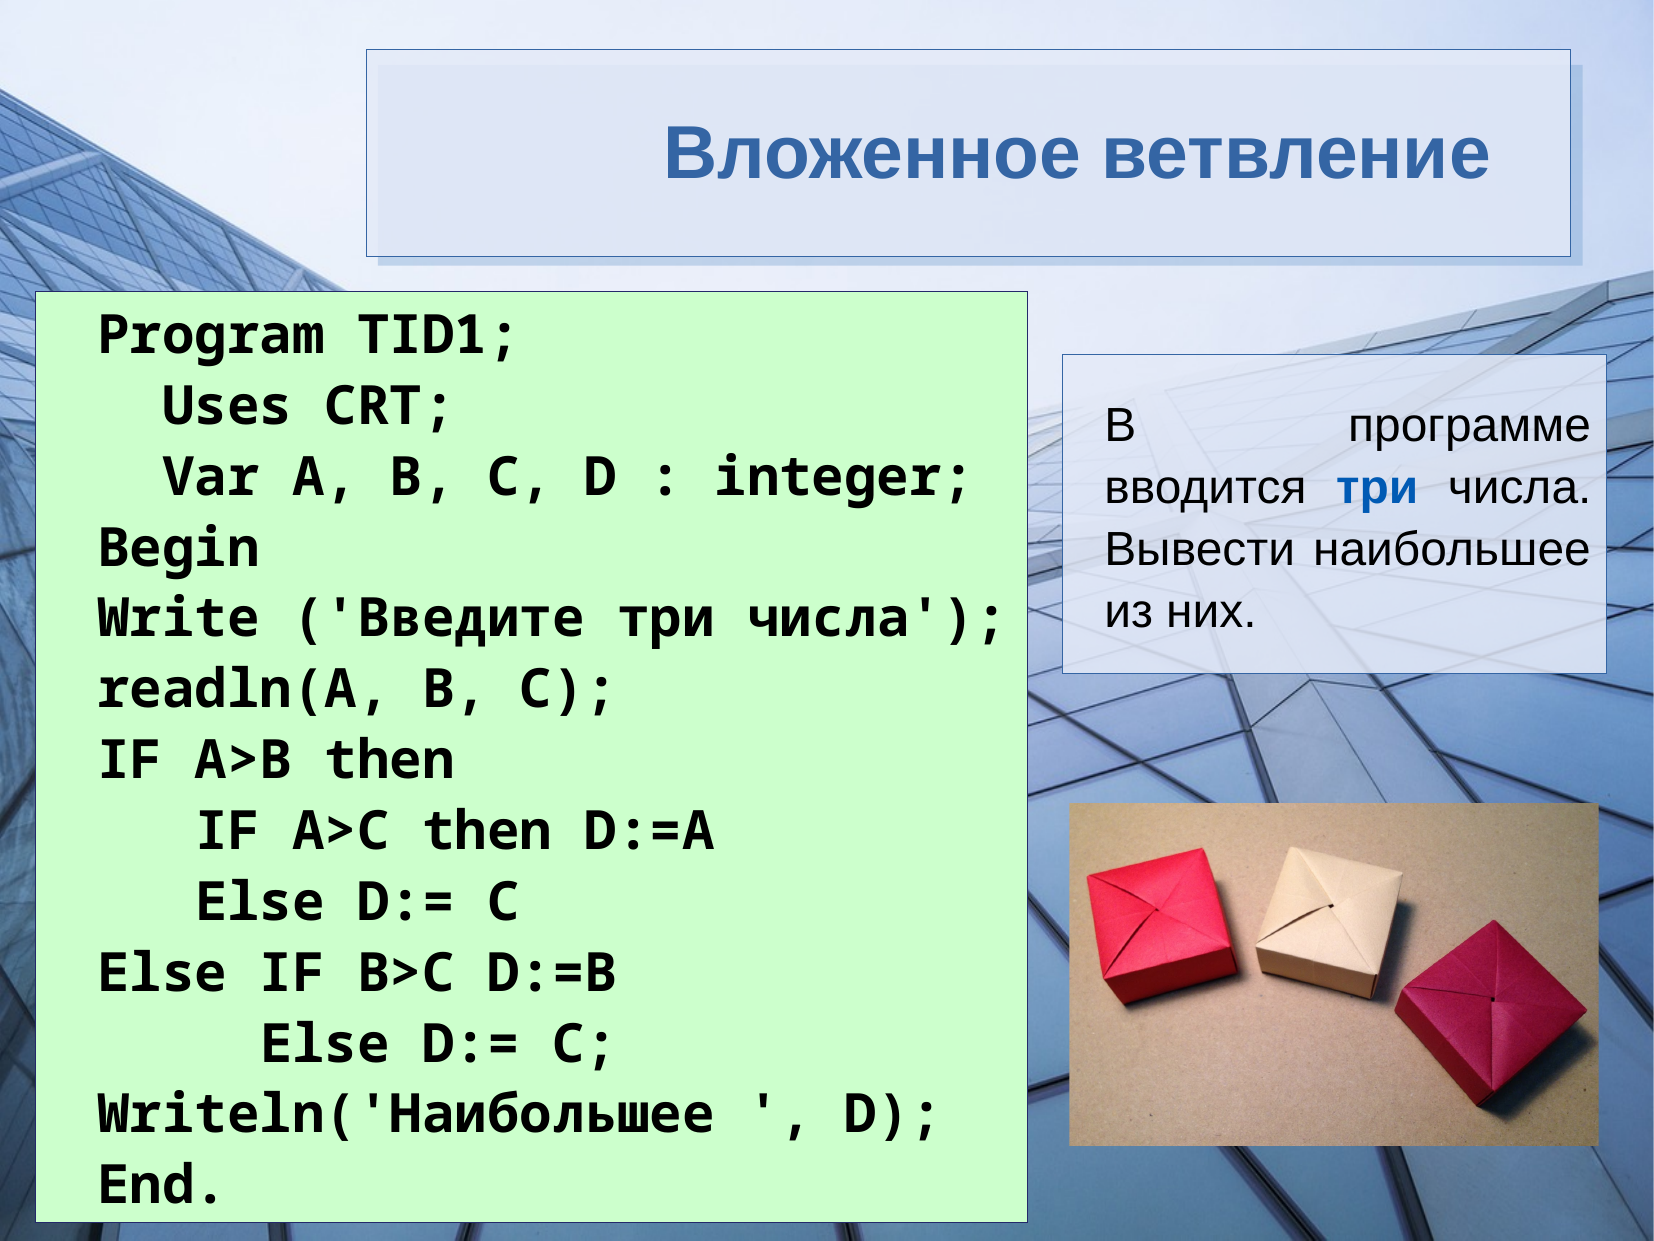

# Вложенное ветвление
Program TID1;
 Uses CRT;
 Var А, В, С, D : integer;
Begin
Write ('Введите три числа');
readln(А, В, С);
IF A>B then
 IF A>C then D:=A
 Else D:= C
Else IF B>C D:=B
 Else D:= C;
Writeln('Наибольшее ', D);
End.
В программе вводится три числа. Вывести наибольшее из них.